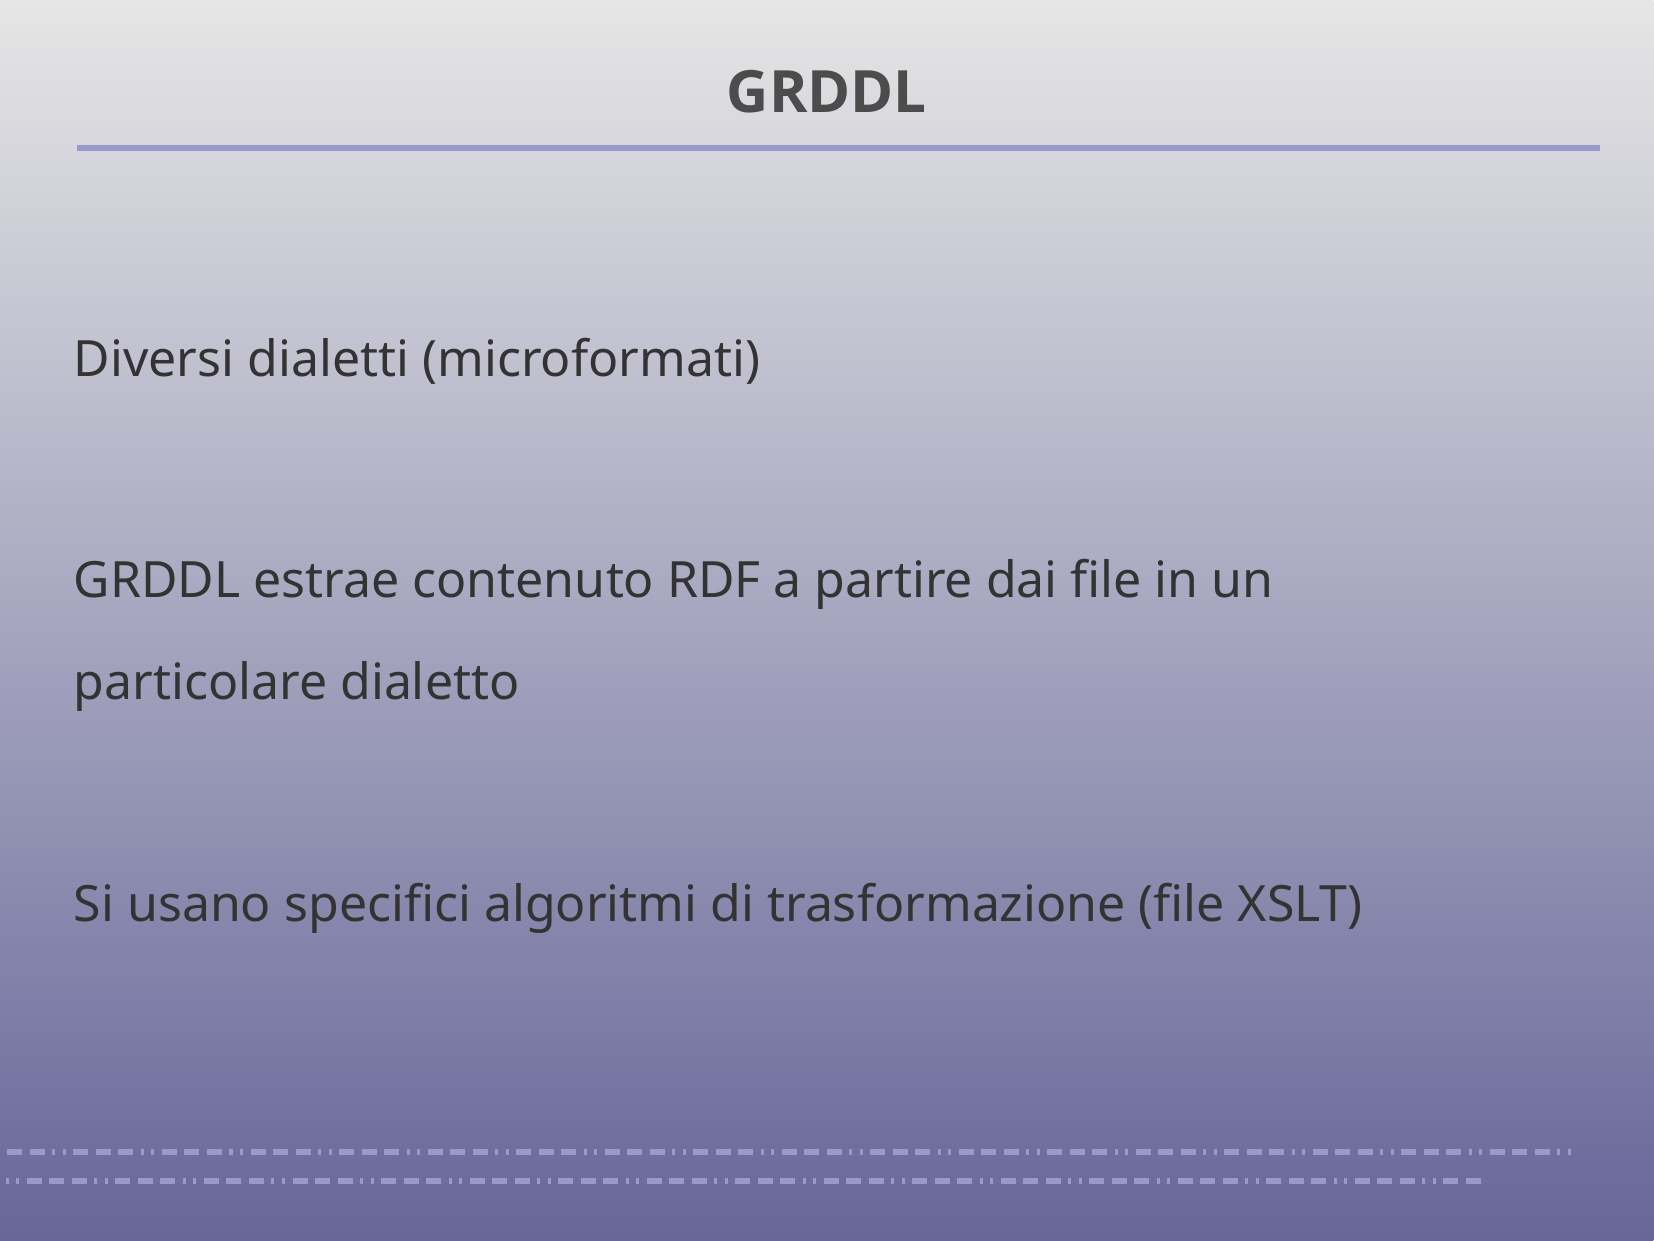

GRDDL
Diversi dialetti (microformati)
GRDDL estrae contenuto RDF a partire dai file in un particolare dialetto
Si usano specifici algoritmi di trasformazione (file XSLT)